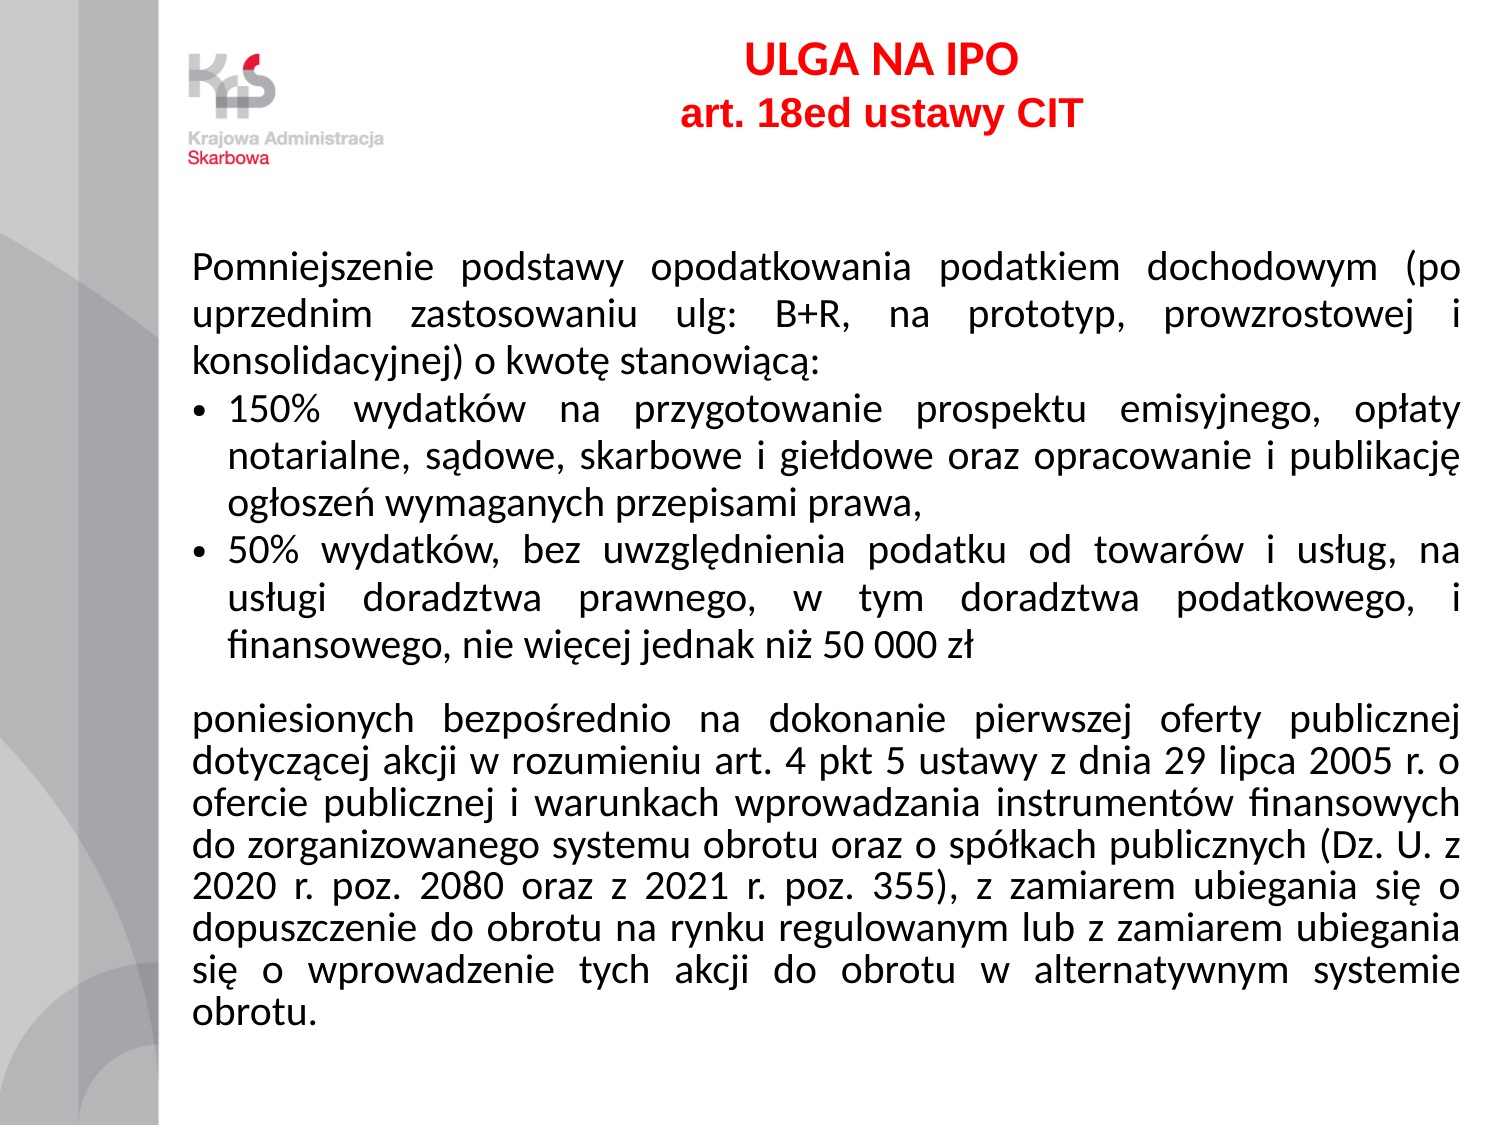

# ULGA NA IPO art. 18ed ustawy CIT
Pomniejszenie podstawy opodatkowania podatkiem dochodowym (po uprzednim zastosowaniu ulg: B+R, na prototyp, prowzrostowej i konsolidacyjnej) o kwotę stanowiącą:
150% wydatków na przygotowanie prospektu emisyjnego, opłaty notarialne, sądowe, skarbowe i giełdowe oraz opracowanie i publikację ogłoszeń wymaganych przepisami prawa,
50% wydatków, bez uwzględnienia podatku od towarów i usług, na usługi doradztwa prawnego, w tym doradztwa podatkowego, i finansowego, nie więcej jednak niż 50 000 zł
poniesionych bezpośrednio na dokonanie pierwszej oferty publicznej dotyczącej akcji w rozumieniu art. 4 pkt 5 ustawy z dnia 29 lipca 2005 r. o ofercie publicznej i warunkach wprowadzania instrumentów finansowych do zorganizowanego systemu obrotu oraz o spółkach publicznych (Dz. U. z 2020 r. poz. 2080 oraz z 2021 r. poz. 355), z zamiarem ubiegania się o dopuszczenie do obrotu na rynku regulowanym lub z zamiarem ubiegania się o wprowadzenie tych akcji do obrotu w alternatywnym systemie obrotu.